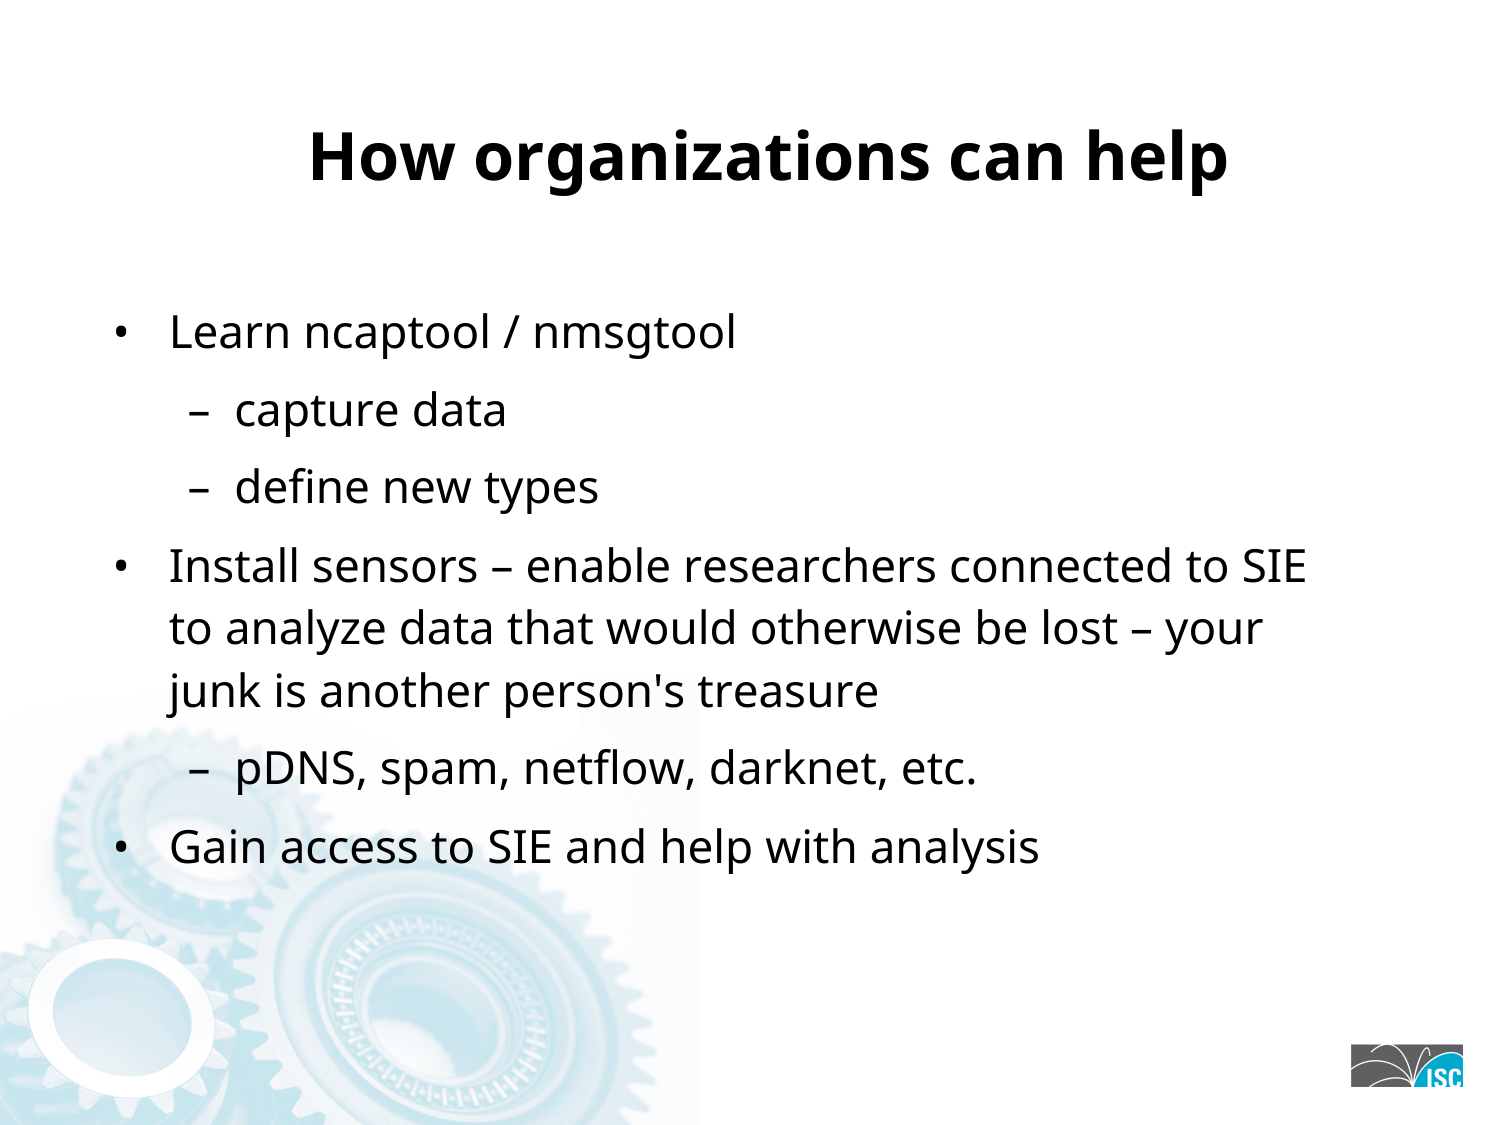

# How organizations can help
Learn ncaptool / nmsgtool
capture data
define new types
Install sensors – enable researchers connected to SIE to analyze data that would otherwise be lost – your junk is another person's treasure
pDNS, spam, netflow, darknet, etc.
Gain access to SIE and help with analysis